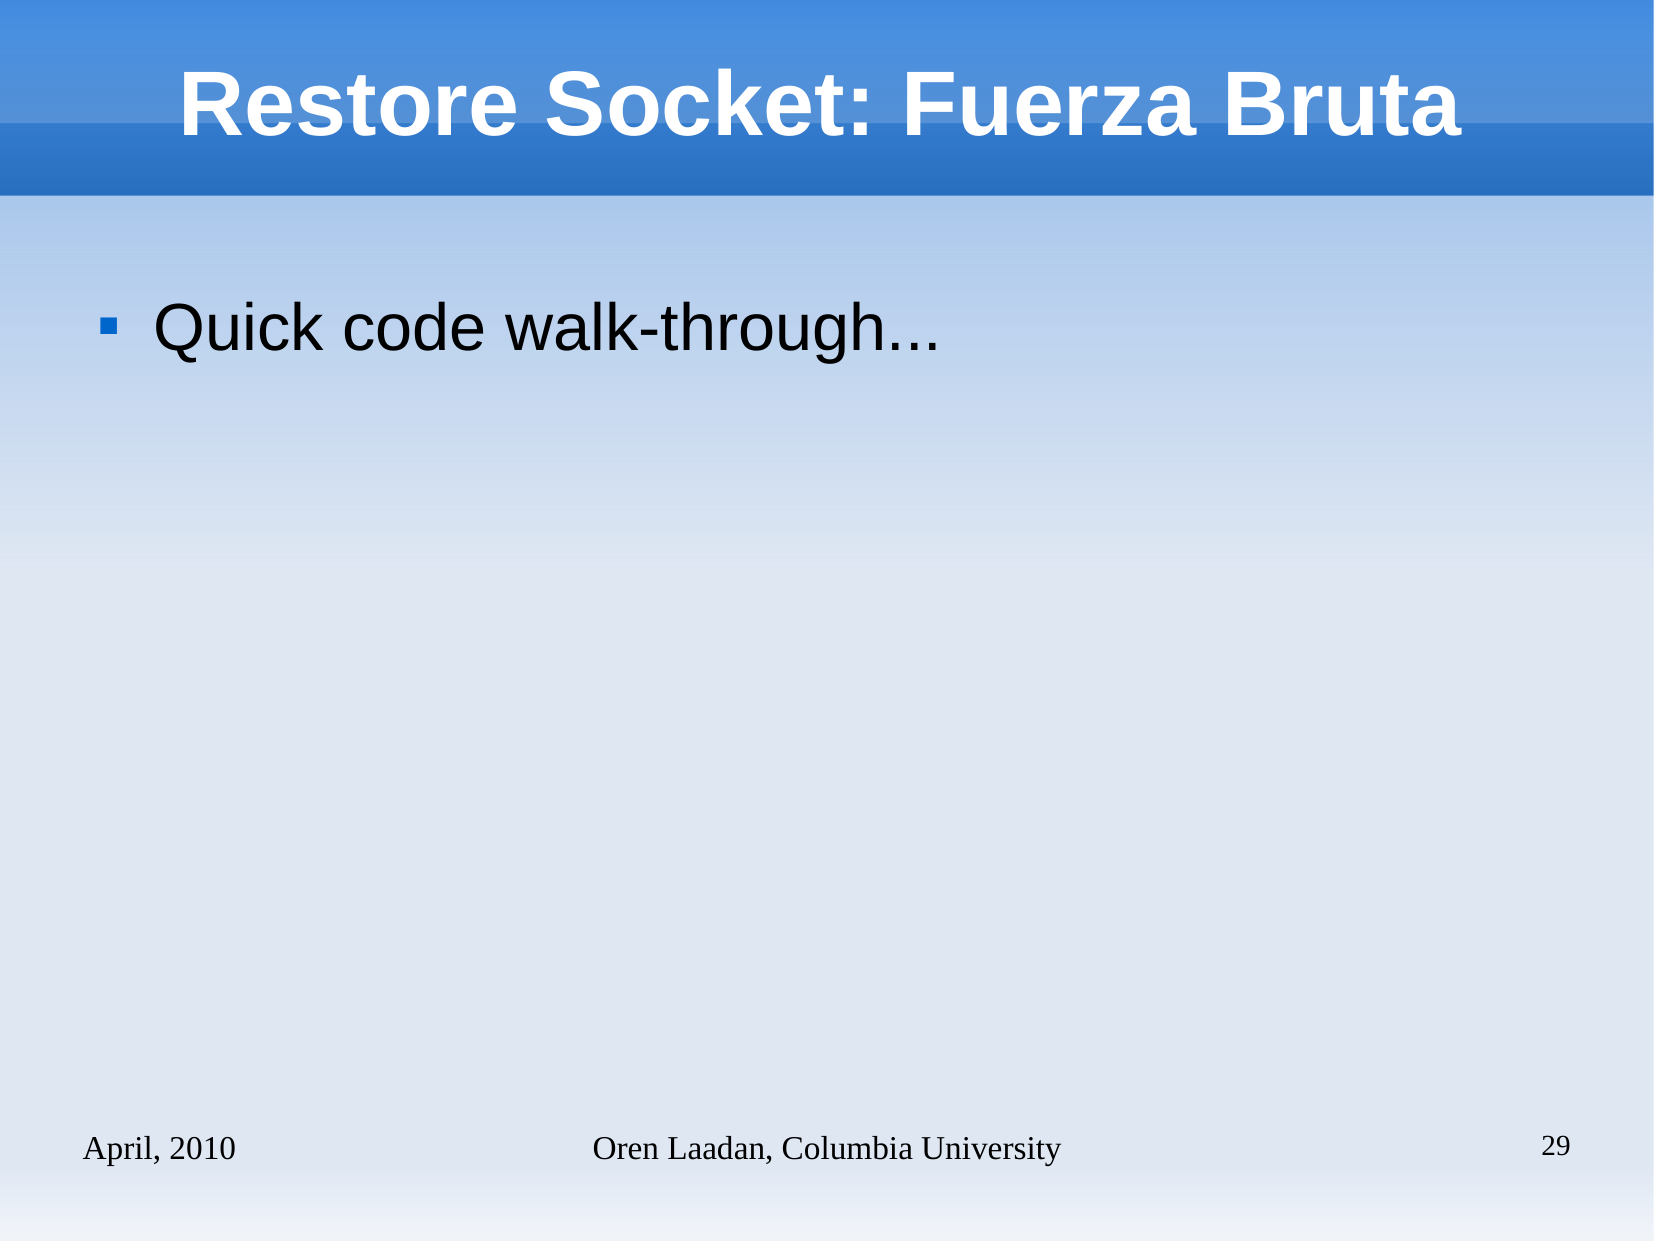

# Restore Socket: Fuerza Bruta
Quick code walk-through...
29